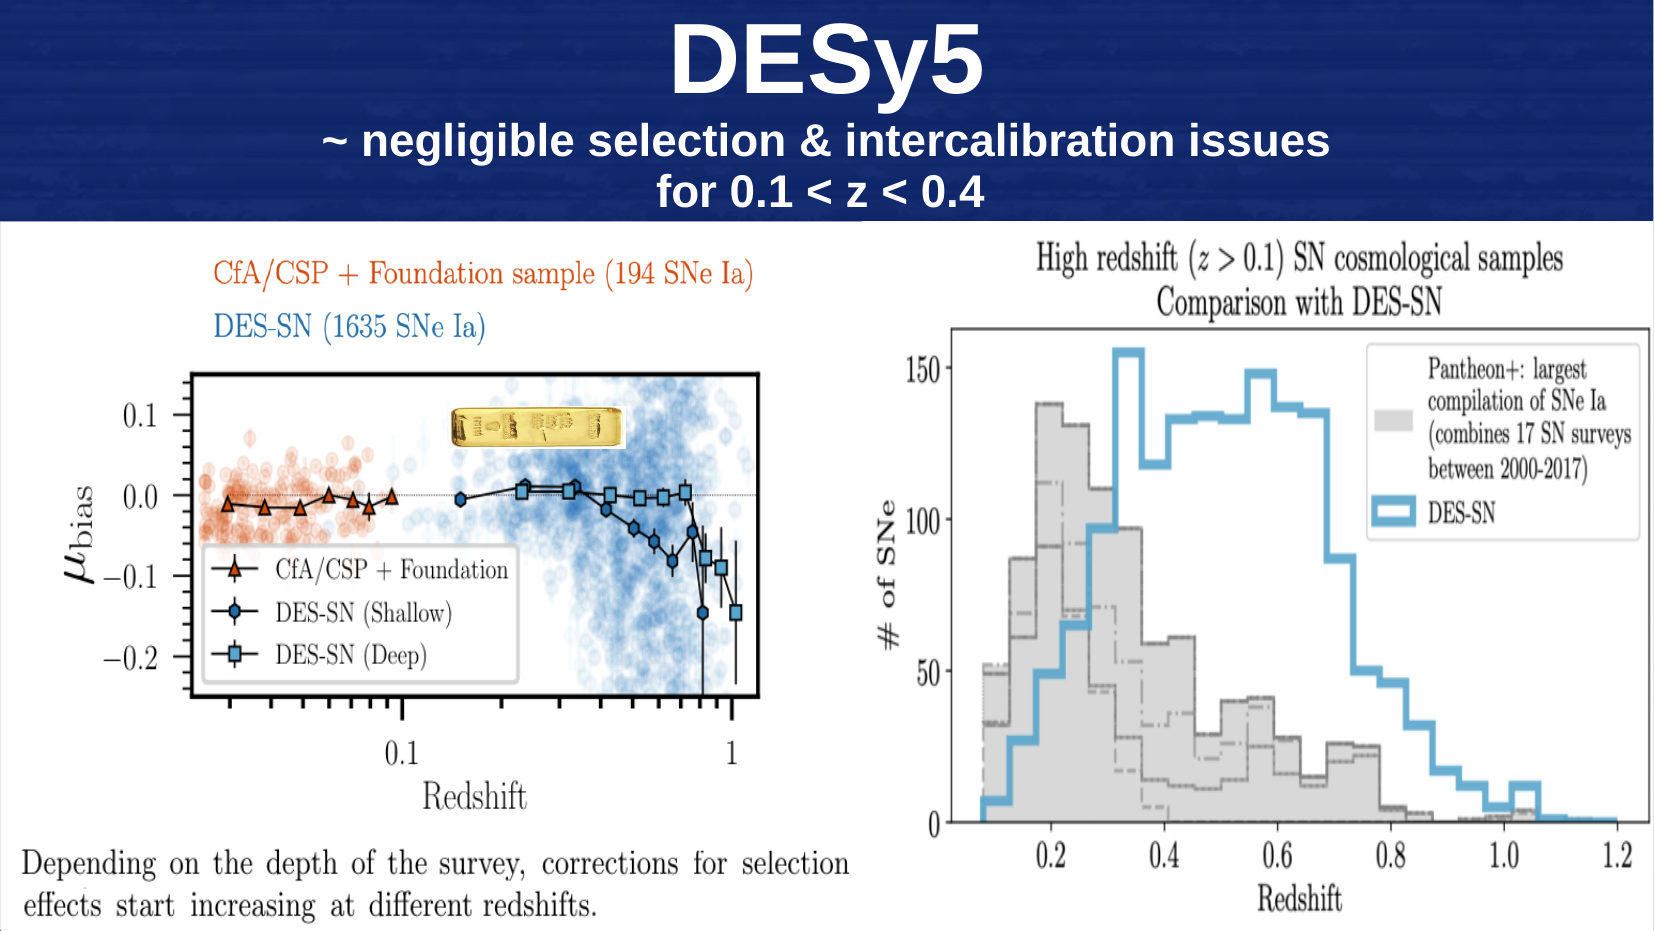

# DESy5 ~ negligible selection & intercalibration issues for 0.1 < z < 0.4